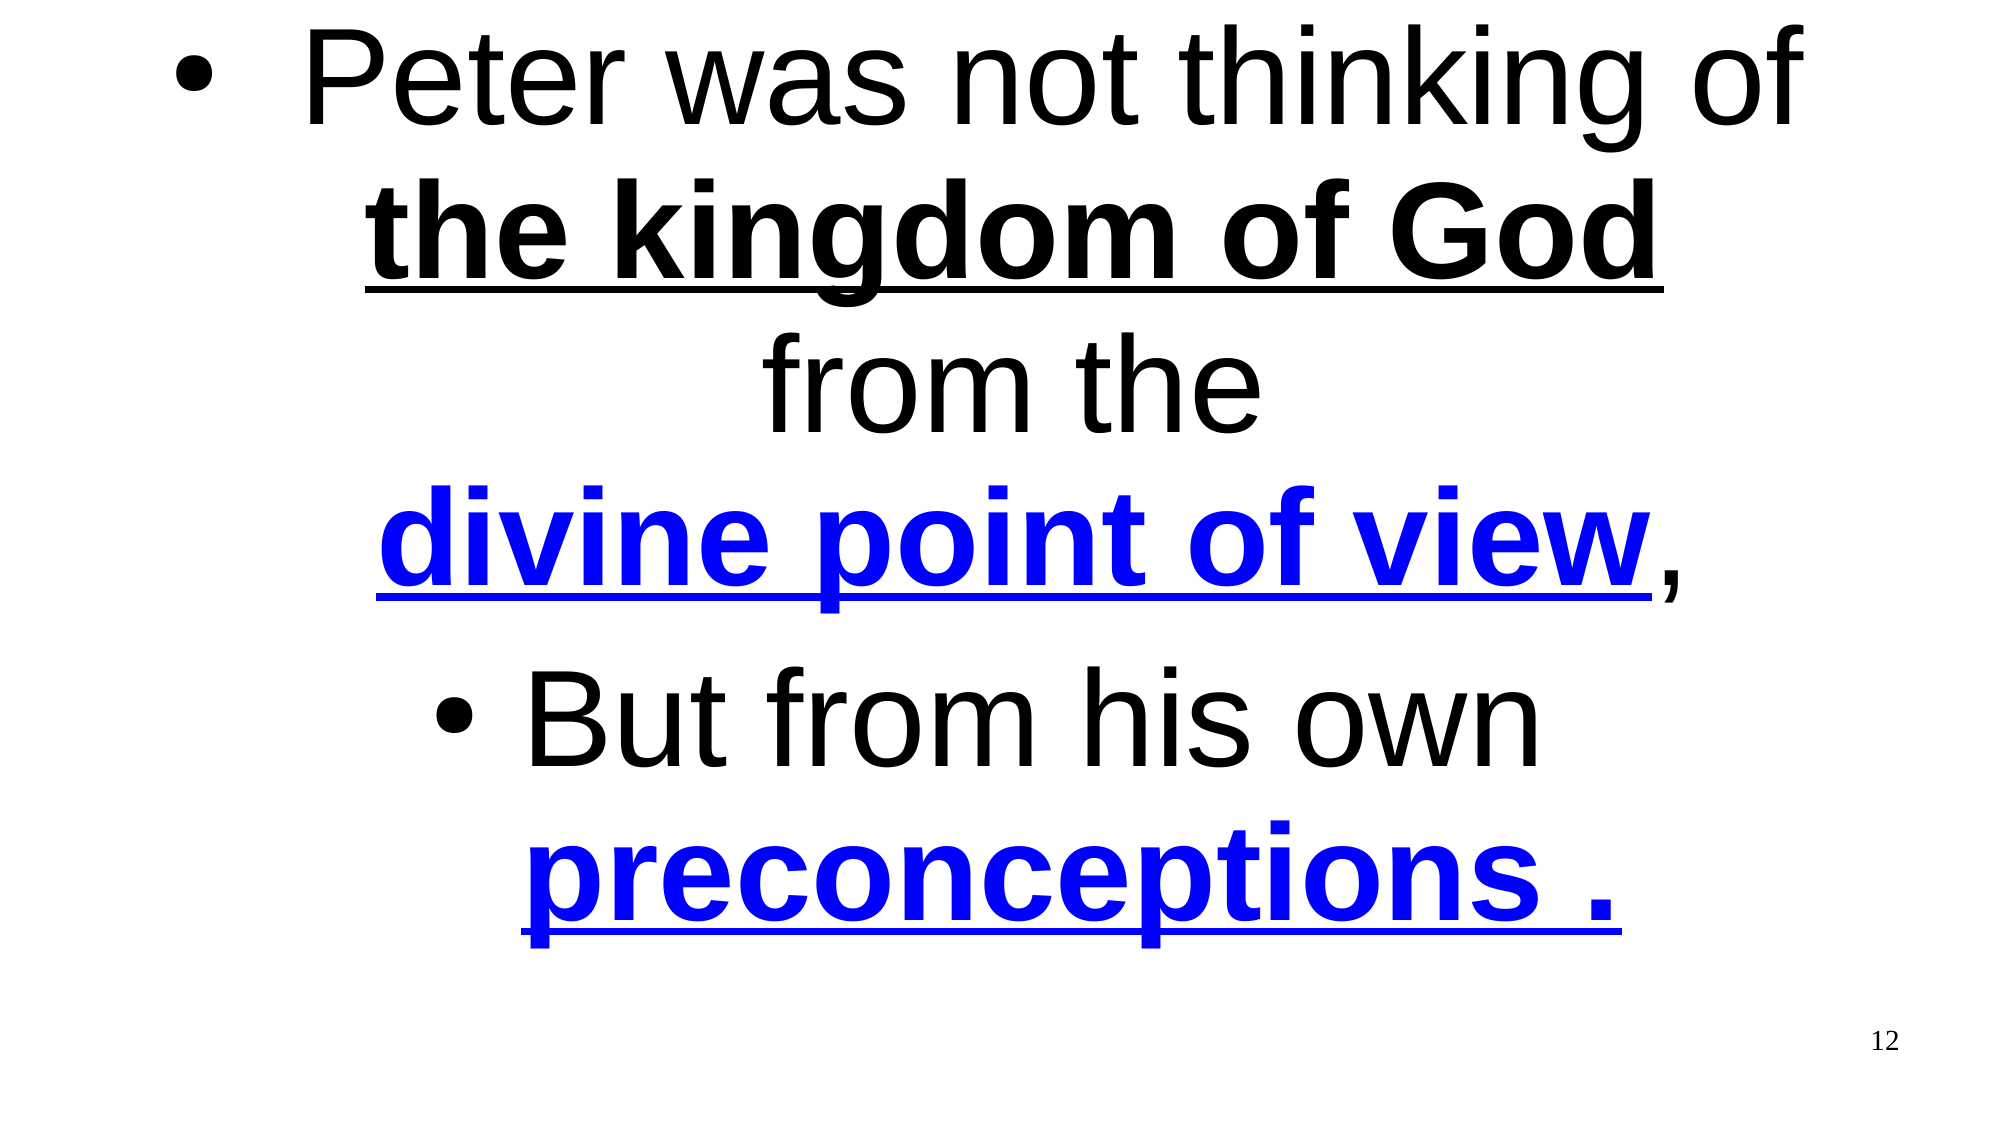

# Peter was not thinking of the kingdom of God from the divine point of view,
 But from his own
 preconceptions .
12